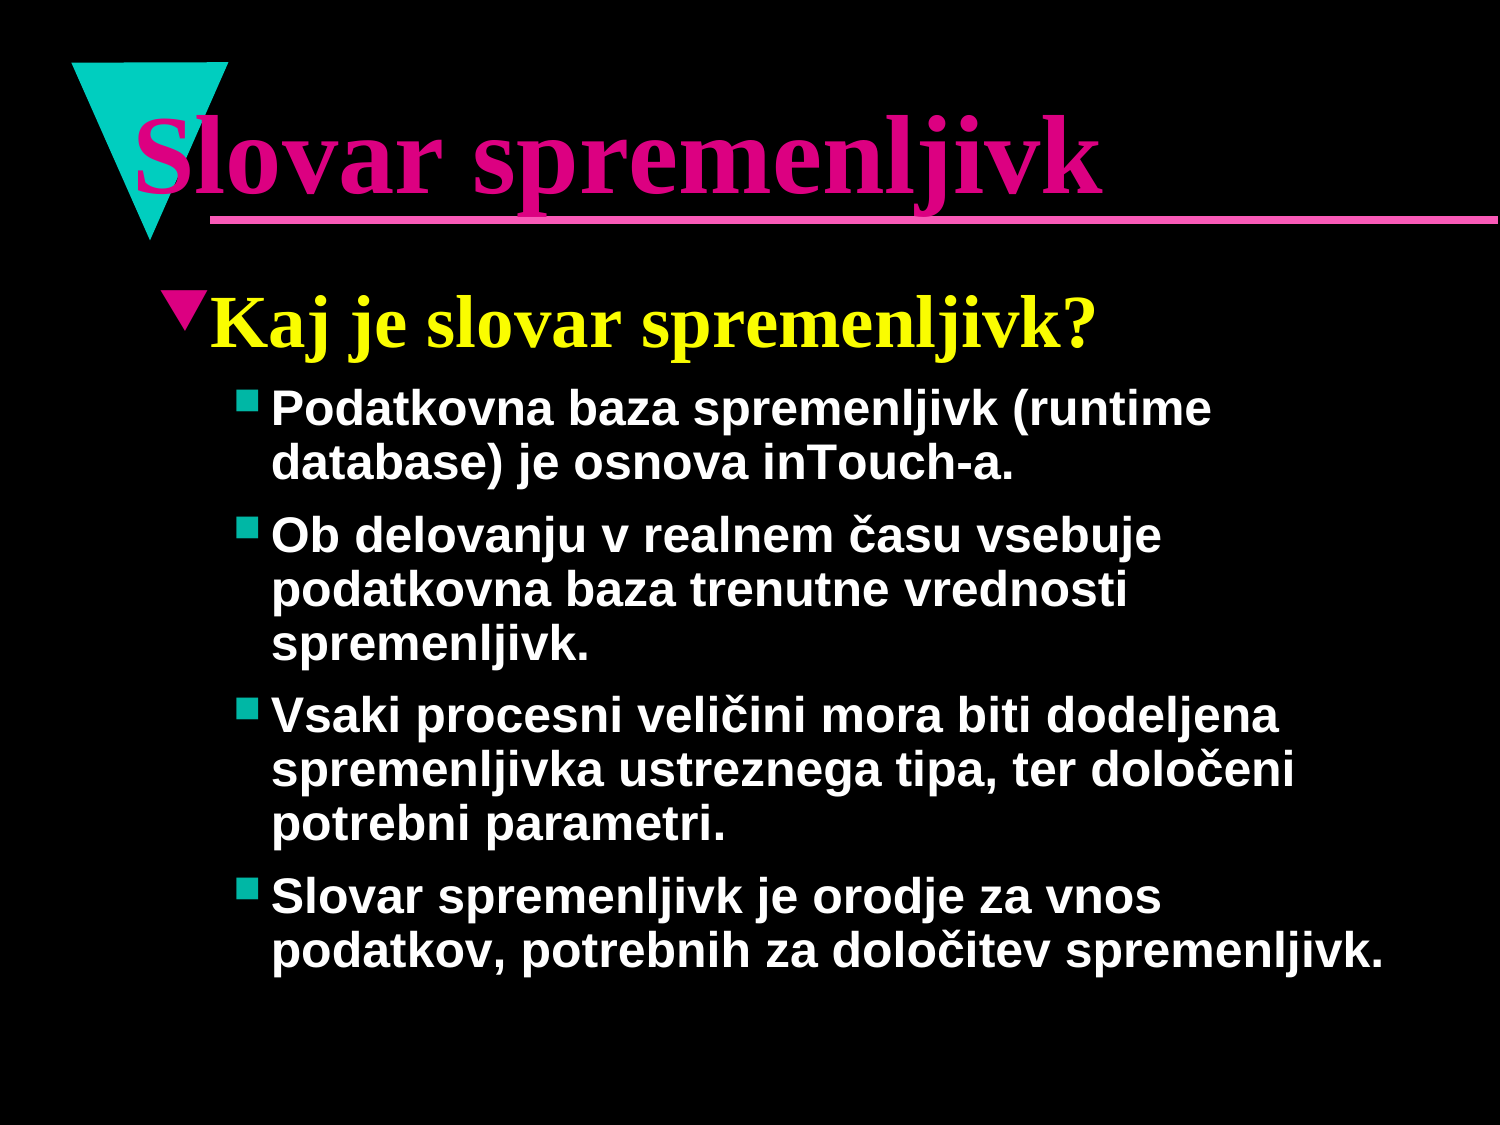

# Slovar spremenljivk
Kaj je slovar spremenljivk?
Podatkovna baza spremenljivk (runtime database) je osnova inTouch-a.
Ob delovanju v realnem času vsebuje podatkovna baza trenutne vrednosti spremenljivk.
Vsaki procesni veličini mora biti dodeljena spremenljivka ustreznega tipa, ter določeni potrebni parametri.
Slovar spremenljivk je orodje za vnos podatkov, potrebnih za določitev spremenljivk.
Slovar spremenljivk
2